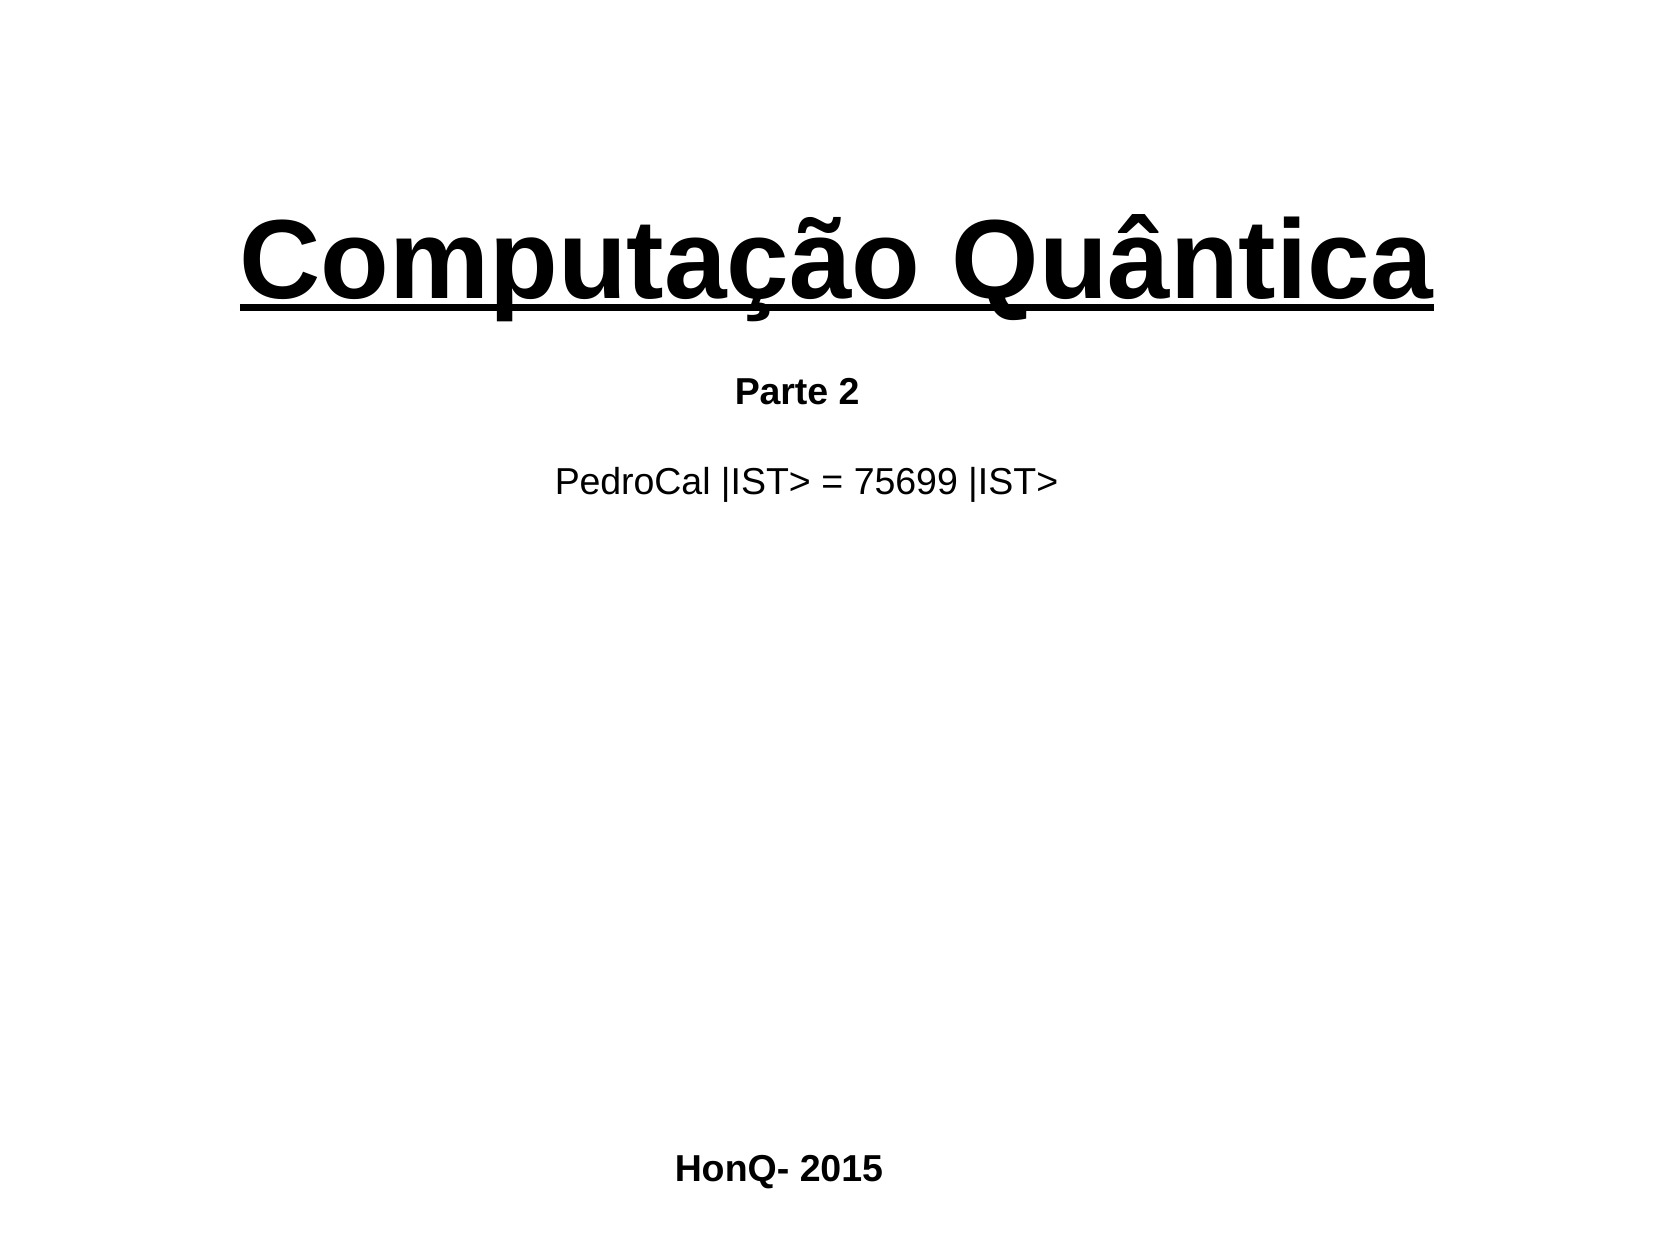

Computação Quântica
Parte 2
PedroCal |IST> = 75699 |IST>
HonQ- 2015